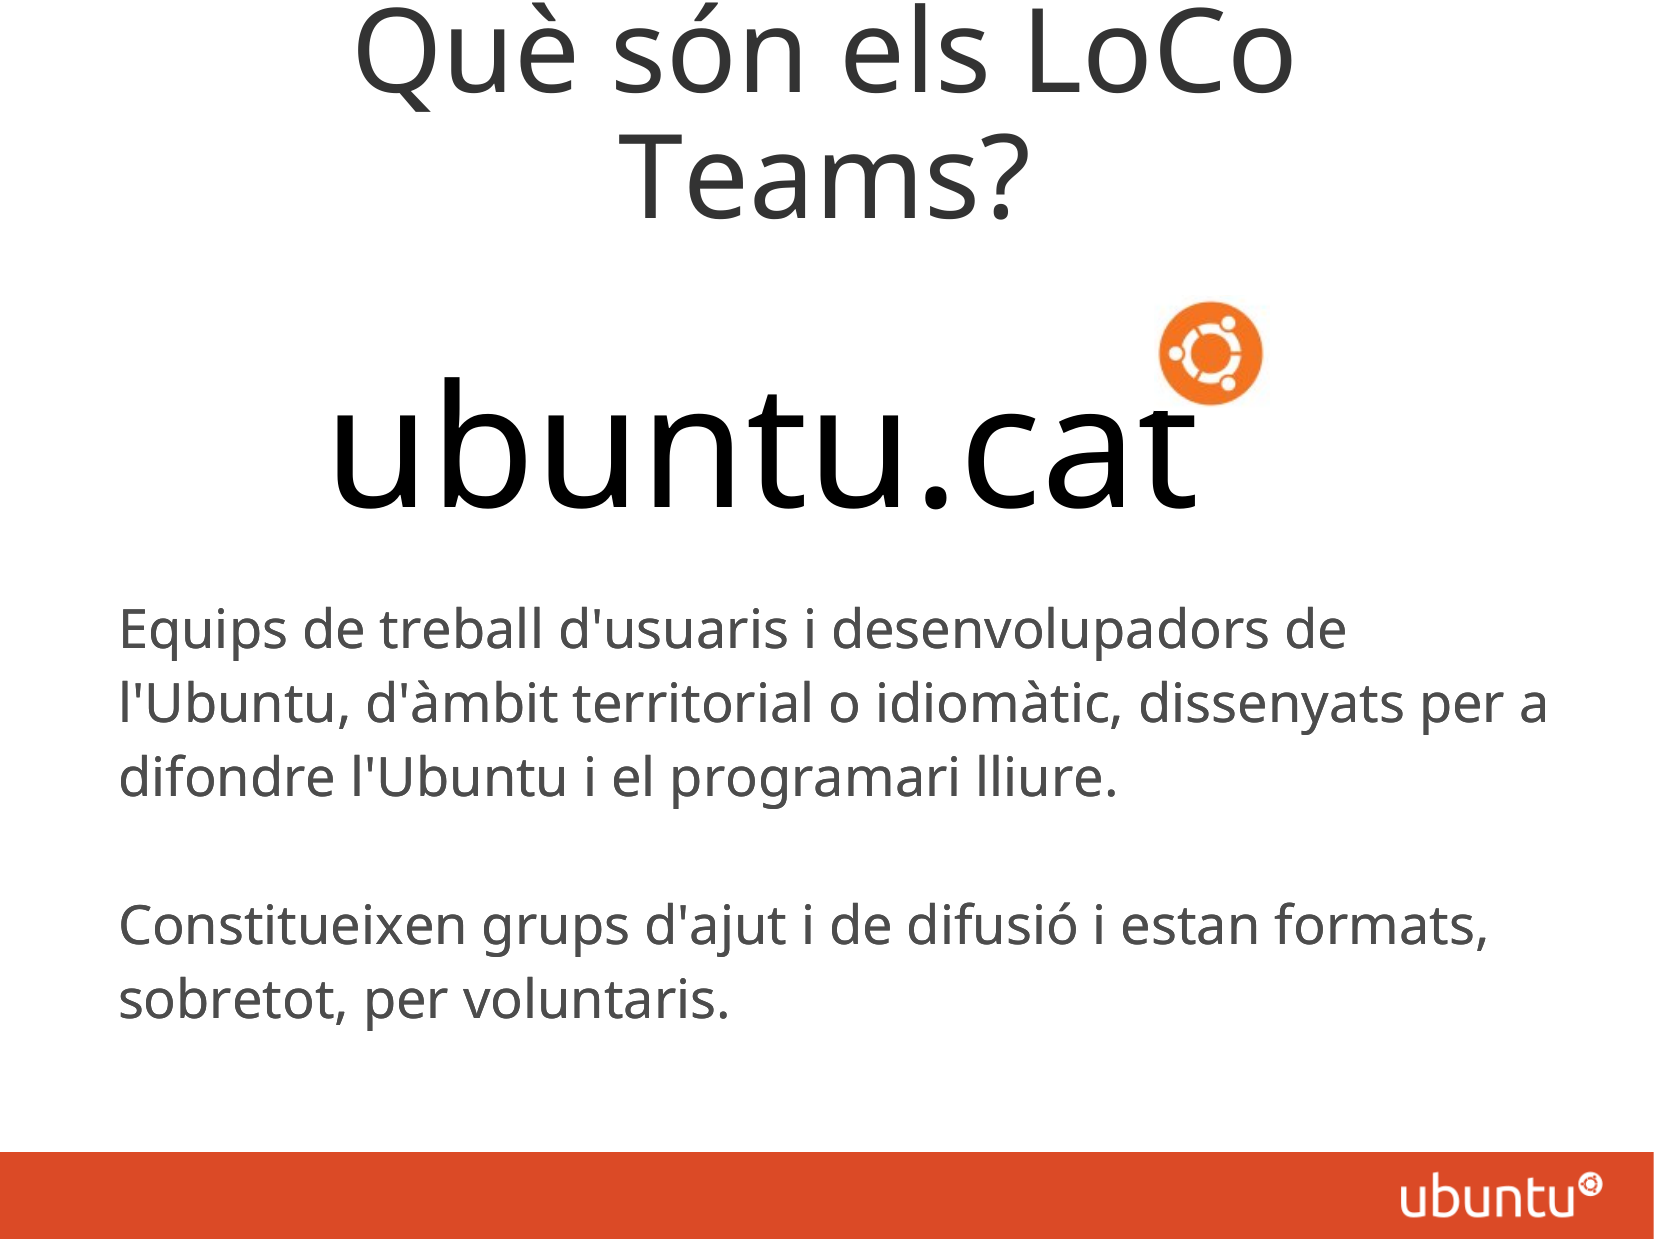

# Què són els LoCo Teams?
ubuntu.cat
Equips de treball d'usuaris i desenvolupadors de l'Ubuntu, d'àmbit territorial o idiomàtic, dissenyats per a difondre l'Ubuntu i el programari lliure.
Constitueixen grups d'ajut i de difusió i estan formats, sobretot, per voluntaris.
Equips de treball d'usuaris i desenvolupadors de l'Ubuntu, d'àmbit territorial o idiomàtic, dissenyats per a difondre l'Ubuntu i el programari lliure.
Constitueixen grups d'ajut i de difusió i estan formats, sobretot, per voluntaris.